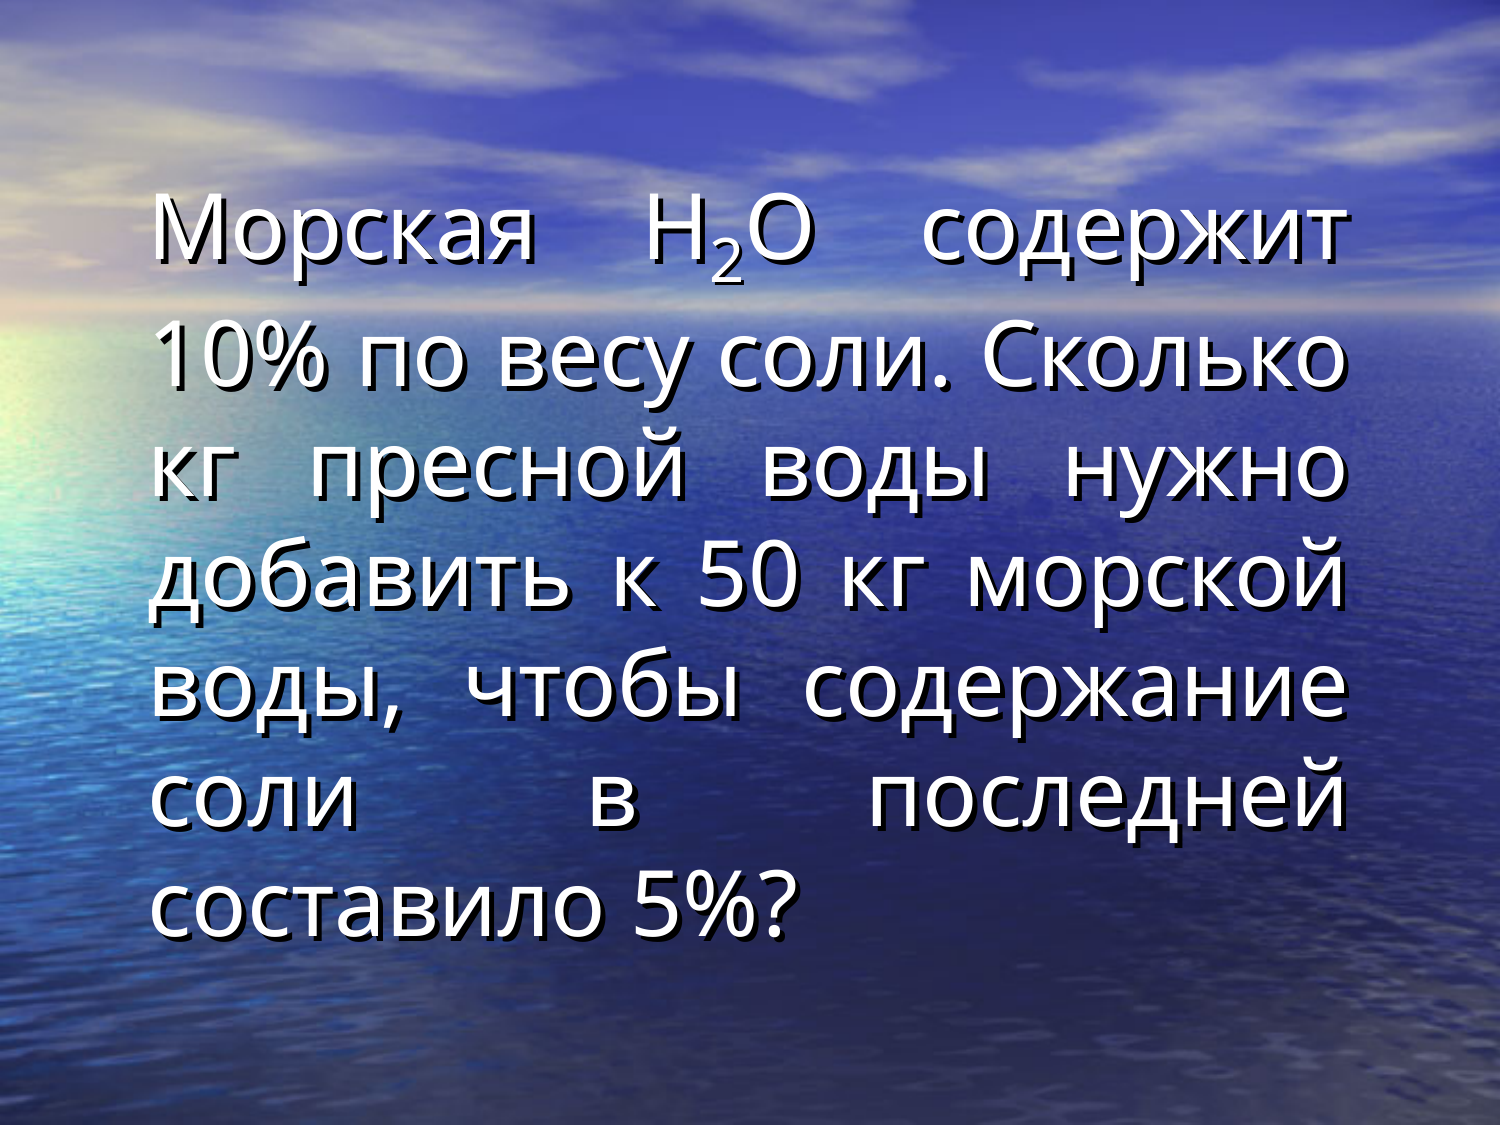

# Морская Н2O содержит 10% по весу соли. Сколько кг пресной воды нужно добавить к 50 кг морской воды, чтобы содержание соли в последней составило 5%?